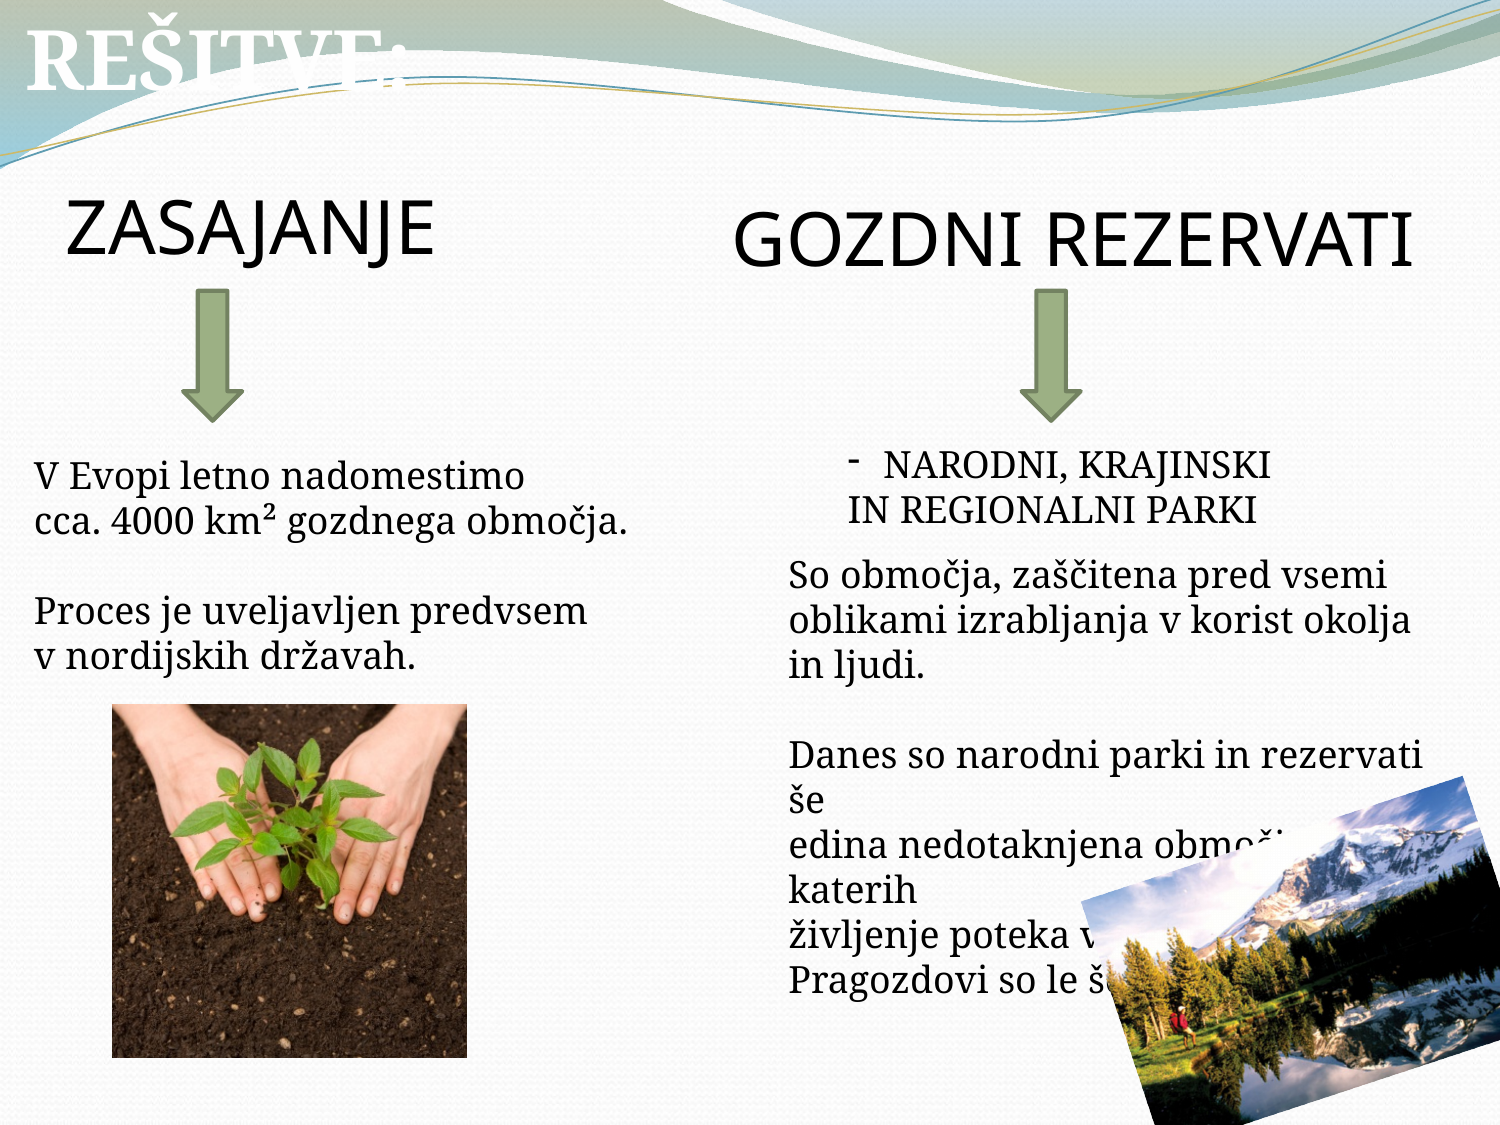

REŠITVE:
ZASAJANJE
GOZDNI REZERVATI
So območja, zaščitena pred vsemi
oblikami izrabljanja v korist okolja
in ljudi.
Danes so narodni parki in rezervati še
edina nedotaknjena območja, v katerih
življenje poteka v ravnovesju.
Pragozdovi so le še redki.
NARODNI, KRAJINSKI
IN REGIONALNI PARKI
V Evopi letno nadomestimo
cca. 4000 km² gozdnega območja.
Proces je uveljavljen predvsem
v nordijskih državah.